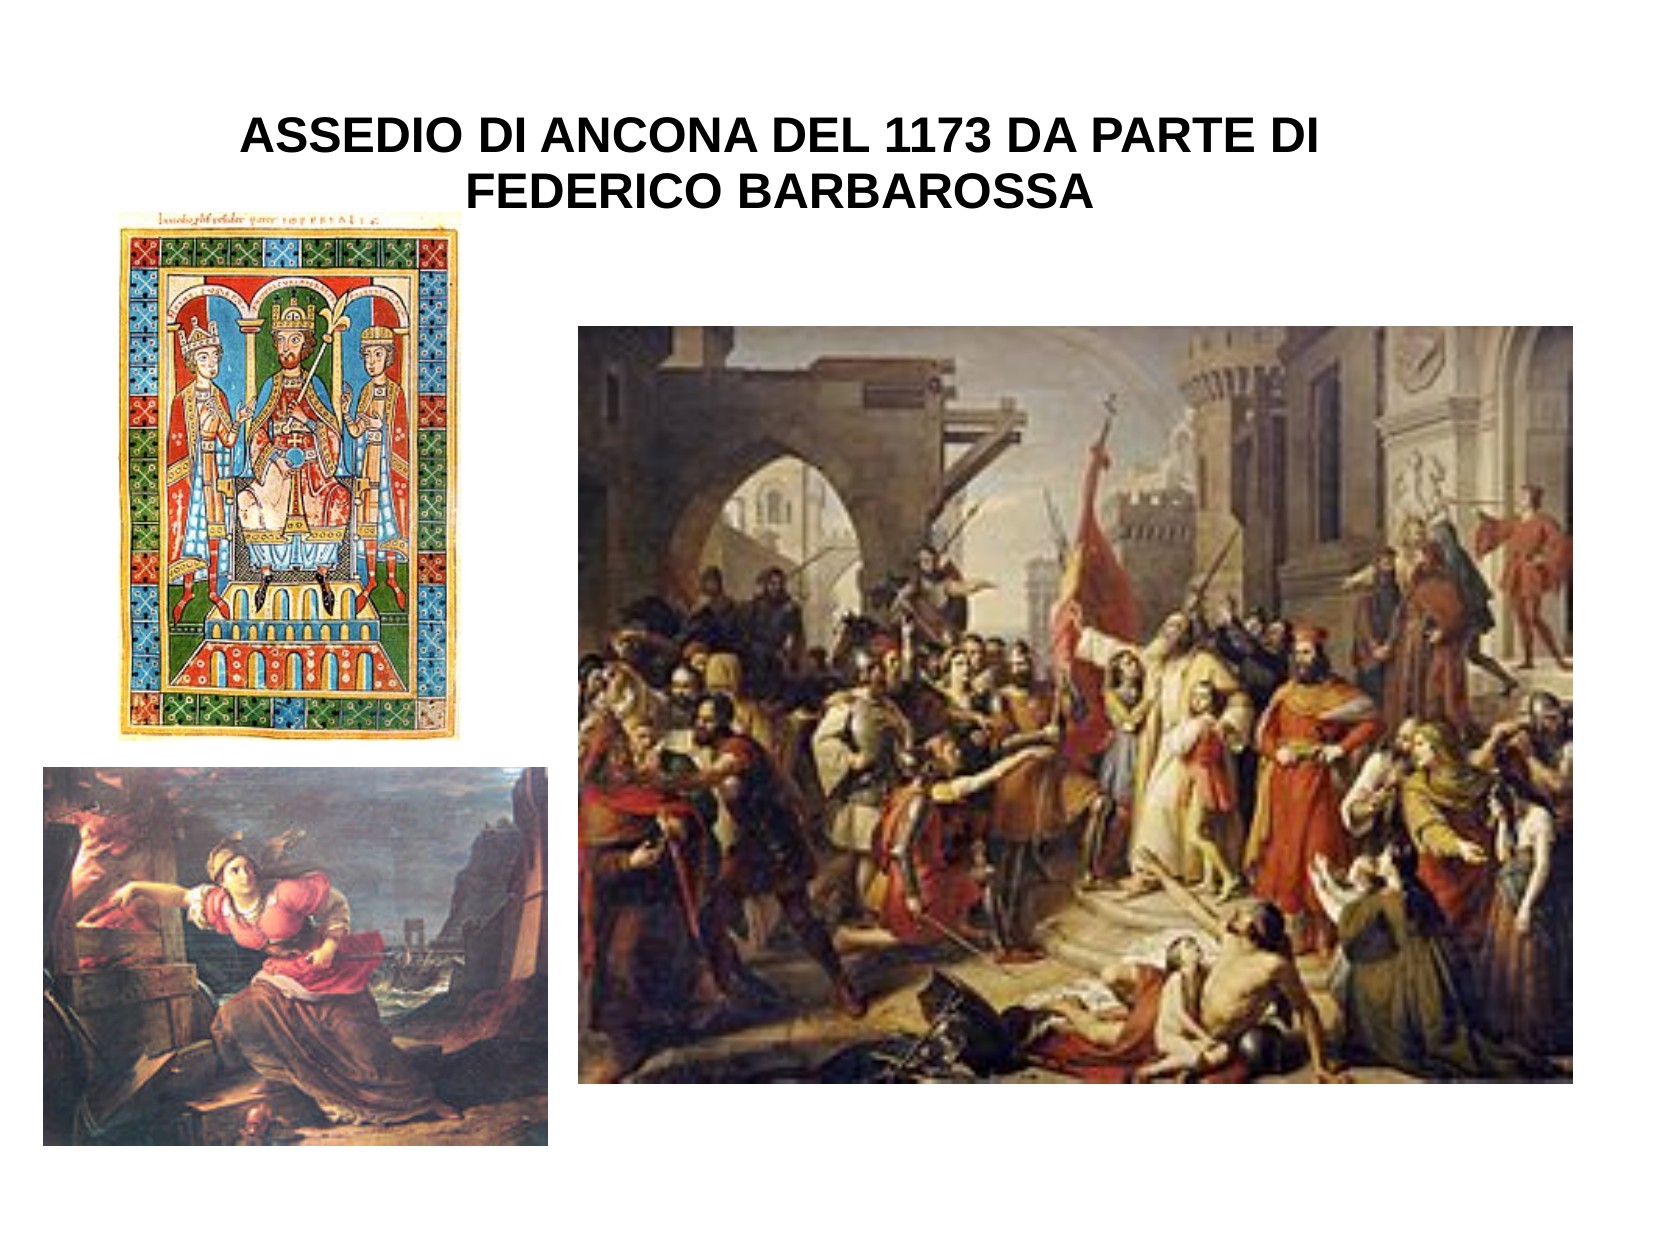

ASSEDIO DI ANCONA DEL 1173 DA PARTE DI
FEDERICO BARBAROSSA